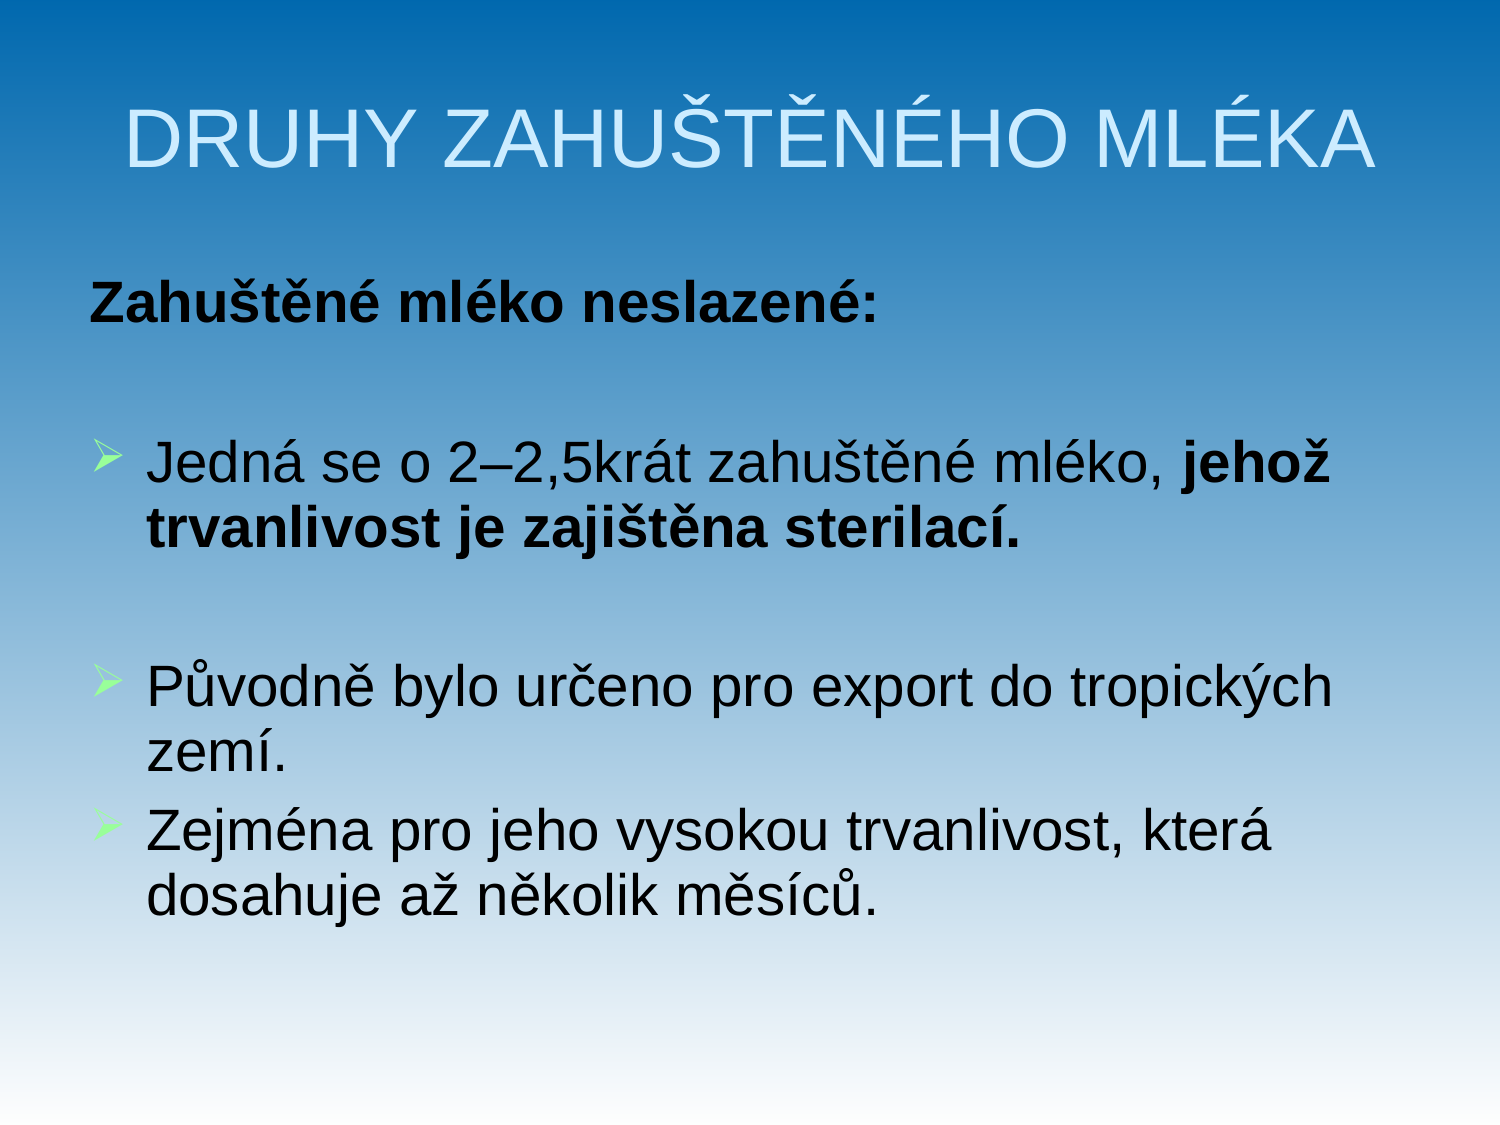

# DRUHY ZAHUŠTĚNÉHO MLÉKA
Zahuštěné mléko neslazené:
Jedná se o 2–2,5krát zahuštěné mléko, jehož trvanlivost je zajištěna sterilací.
Původně bylo určeno pro export do tropických zemí.
Zejména pro jeho vysokou trvanlivost, která dosahuje až několik měsíců.